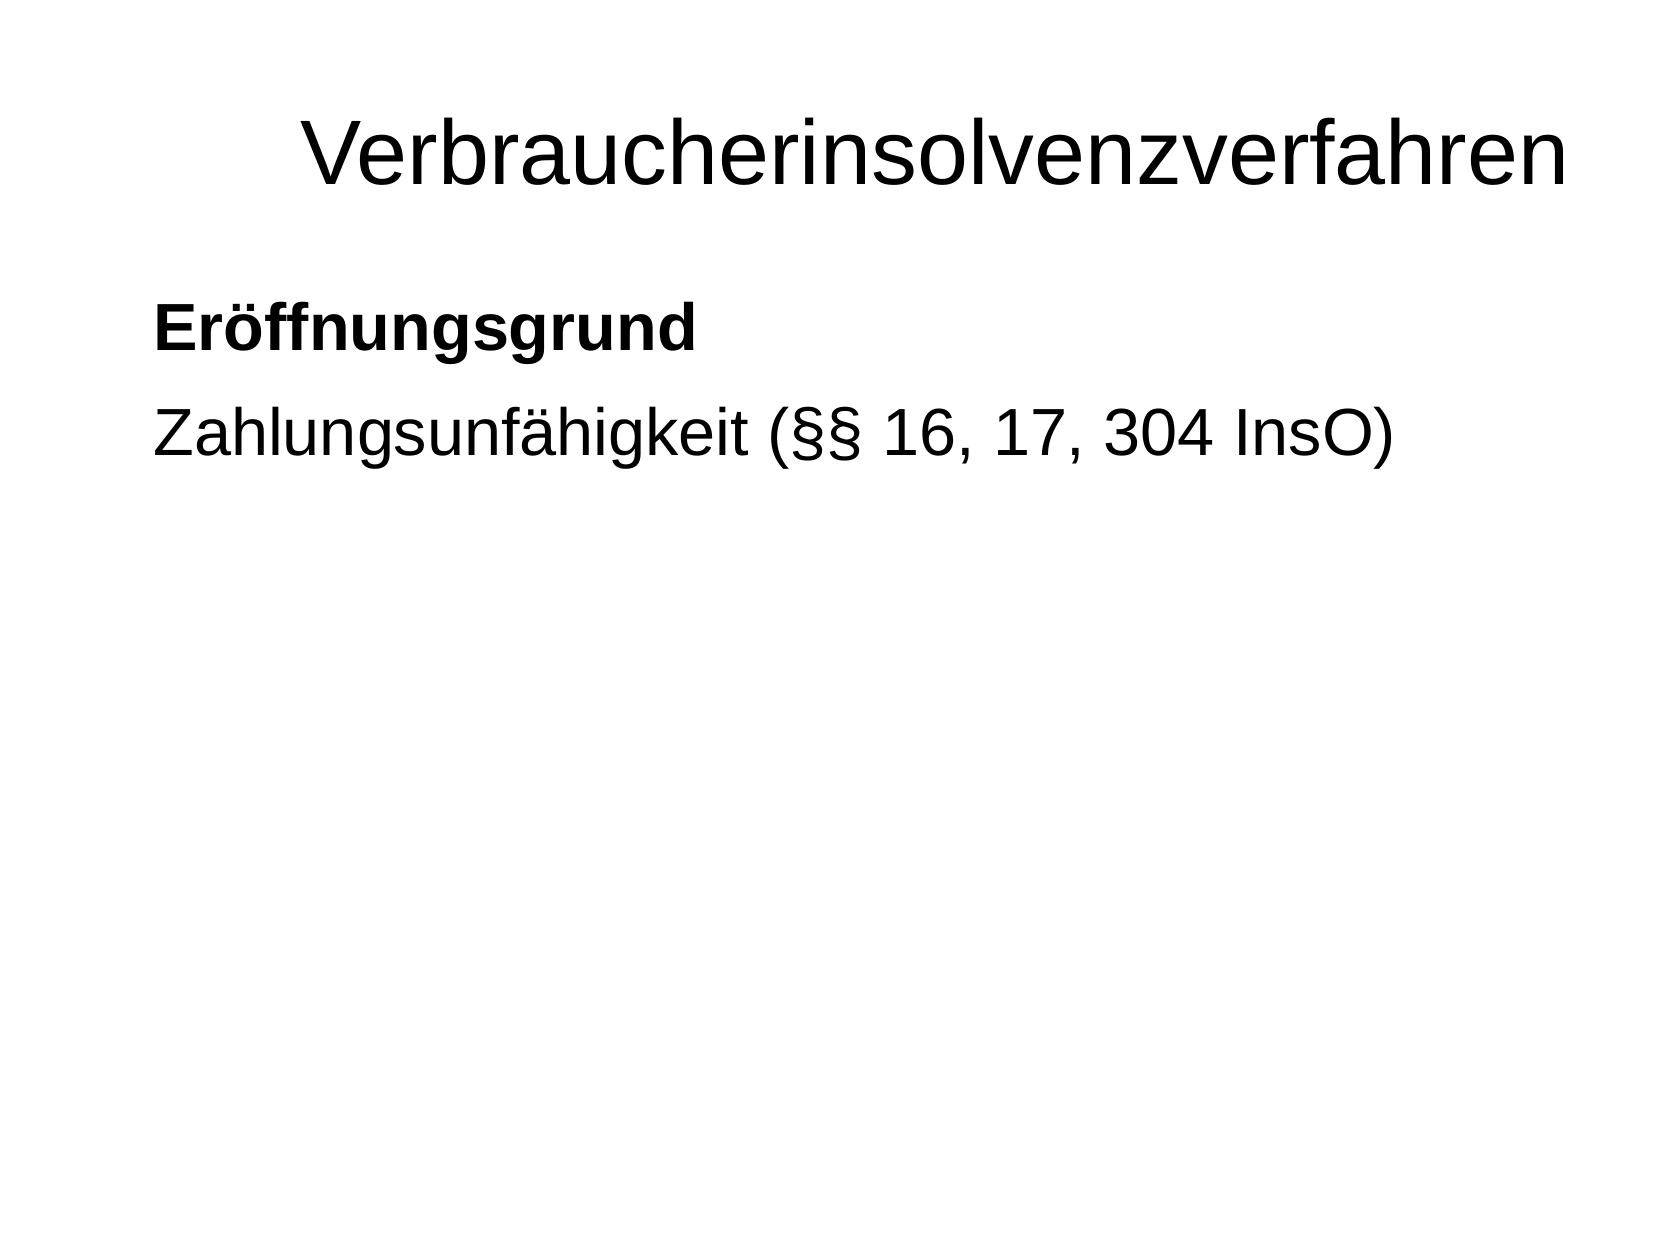

# Verbraucherinsolvenzverfahren
Eröffnungsgrund
Zahlungsunfähigkeit (§§ 16, 17, 304 InsO)